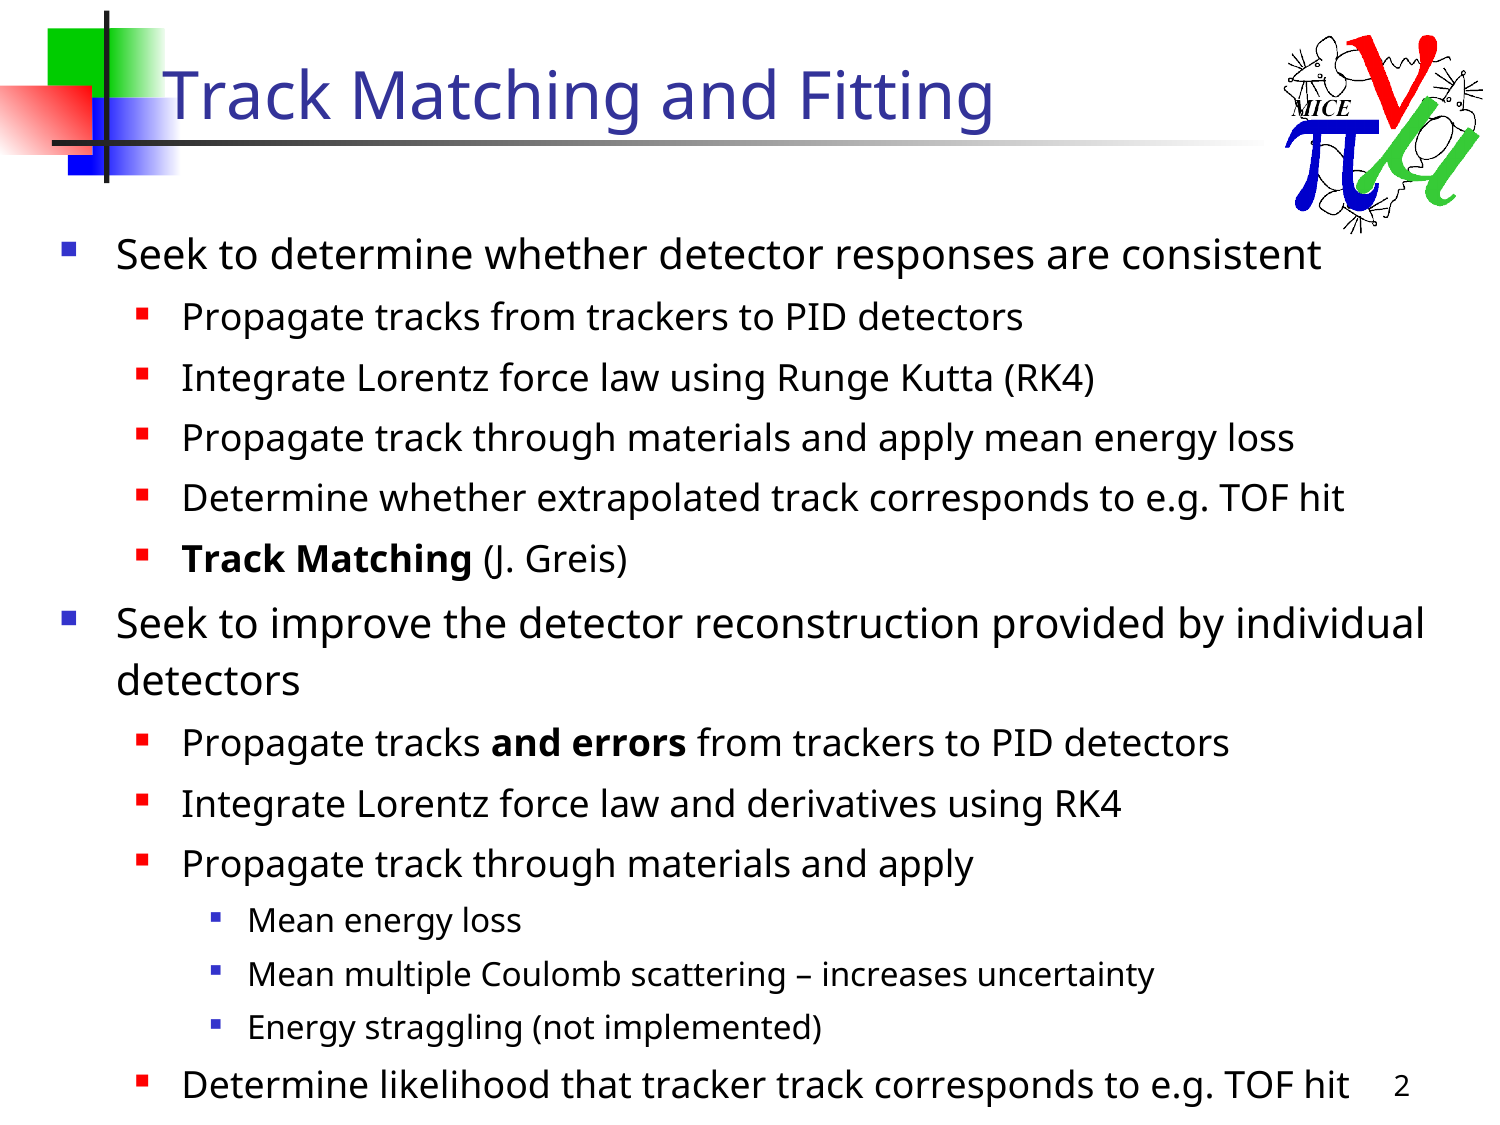

# Track Matching and Fitting
Seek to determine whether detector responses are consistent
Propagate tracks from trackers to PID detectors
Integrate Lorentz force law using Runge Kutta (RK4)
Propagate track through materials and apply mean energy loss
Determine whether extrapolated track corresponds to e.g. TOF hit
Track Matching (J. Greis)
Seek to improve the detector reconstruction provided by individual detectors
Propagate tracks and errors from trackers to PID detectors
Integrate Lorentz force law and derivatives using RK4
Propagate track through materials and apply
Mean energy loss
Mean multiple Coulomb scattering – increases uncertainty
Energy straggling (not implemented)
Determine likelihood that tracker track corresponds to e.g. TOF hit
Minimise chi2
Track Fitting
2